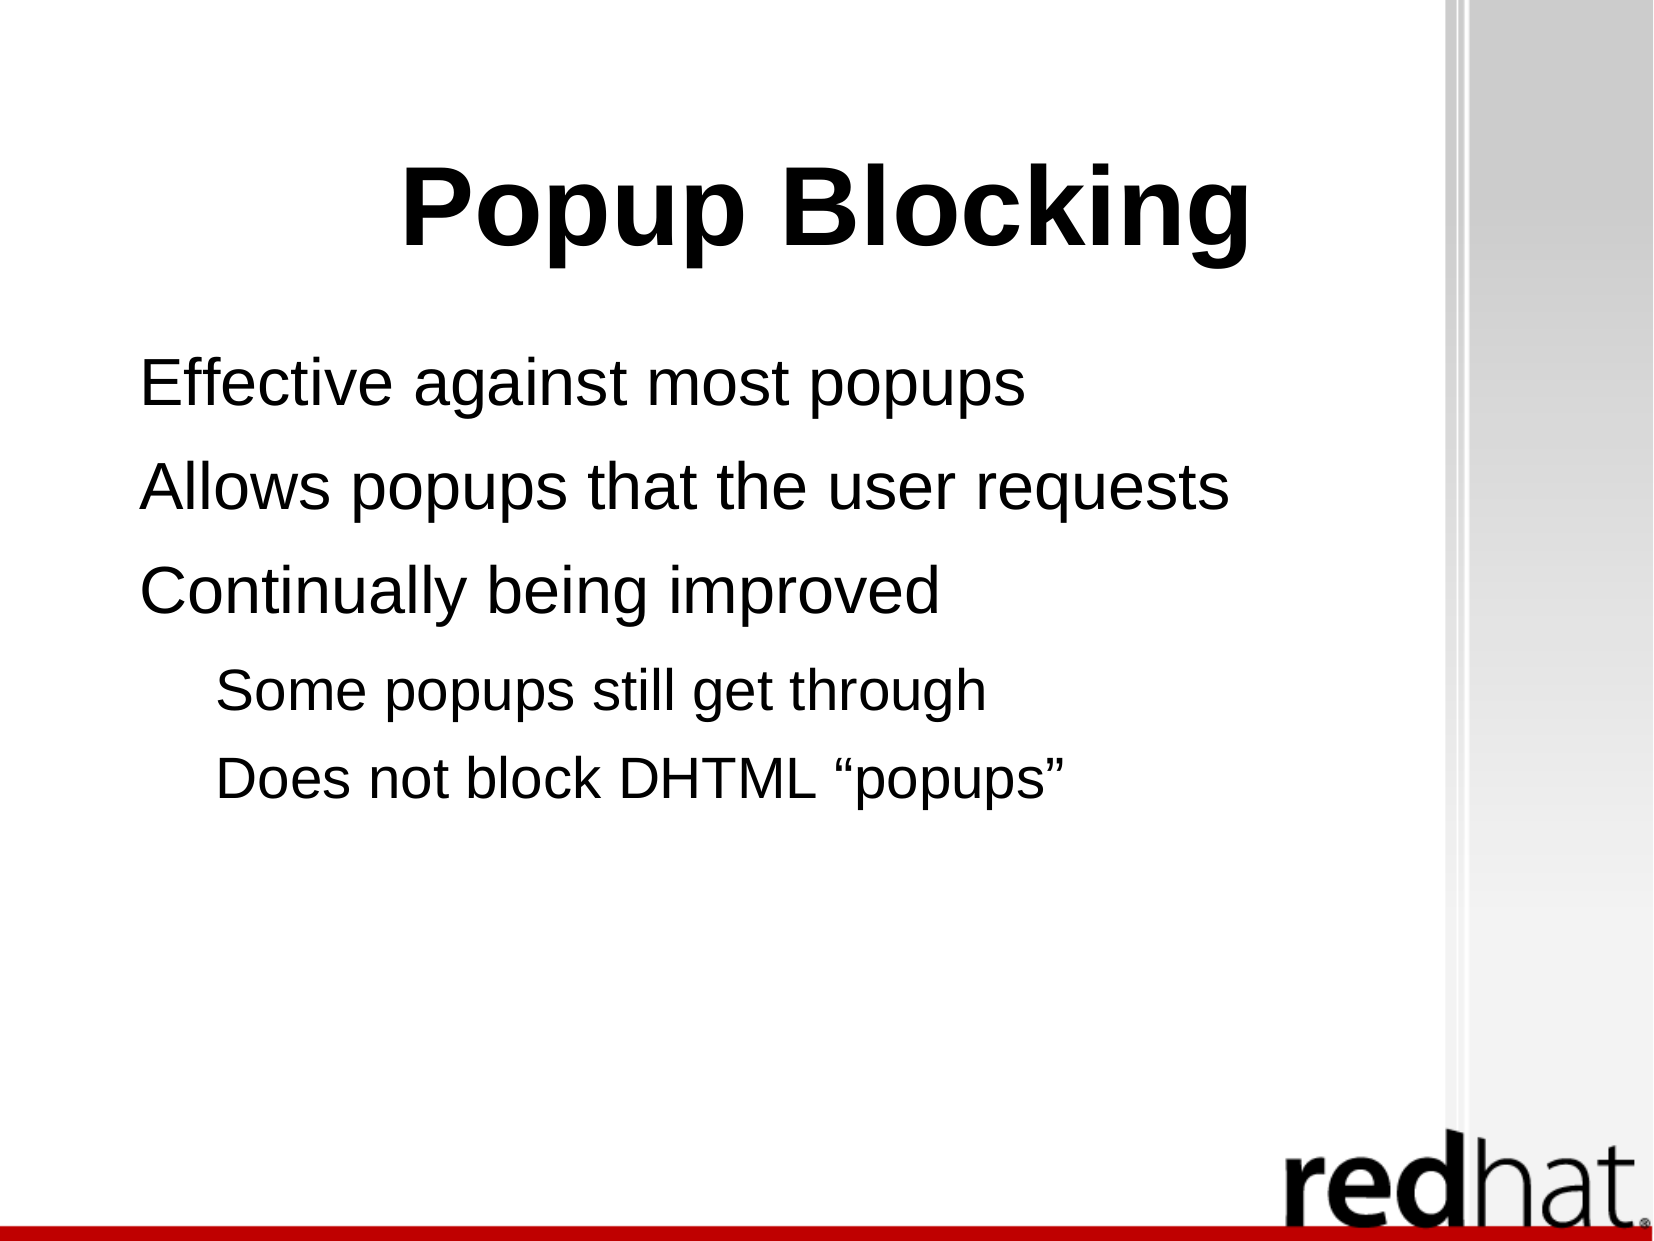

# Popup Blocking
Effective against most popups
Allows popups that the user requests
Continually being improved
Some popups still get through
Does not block DHTML “popups”